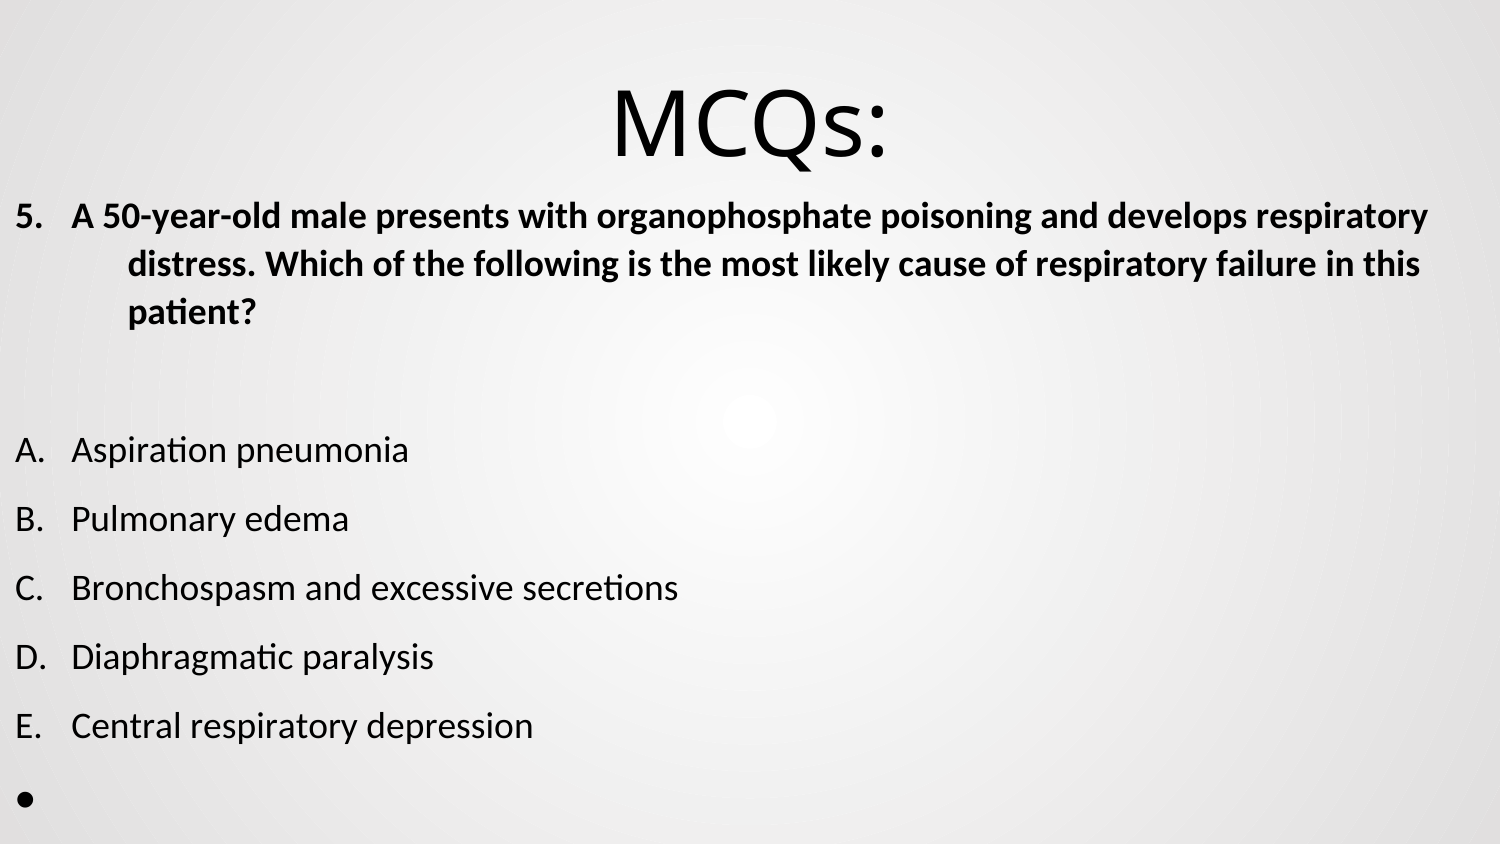

MCQs:
# A 50-year-old male presents with organophosphate poisoning and develops respiratory distress. Which of the following is the most likely cause of respiratory failure in this patient?
Aspiration pneumonia
Pulmonary edema
Bronchospasm and excessive secretions
Diaphragmatic paralysis
Central respiratory depression